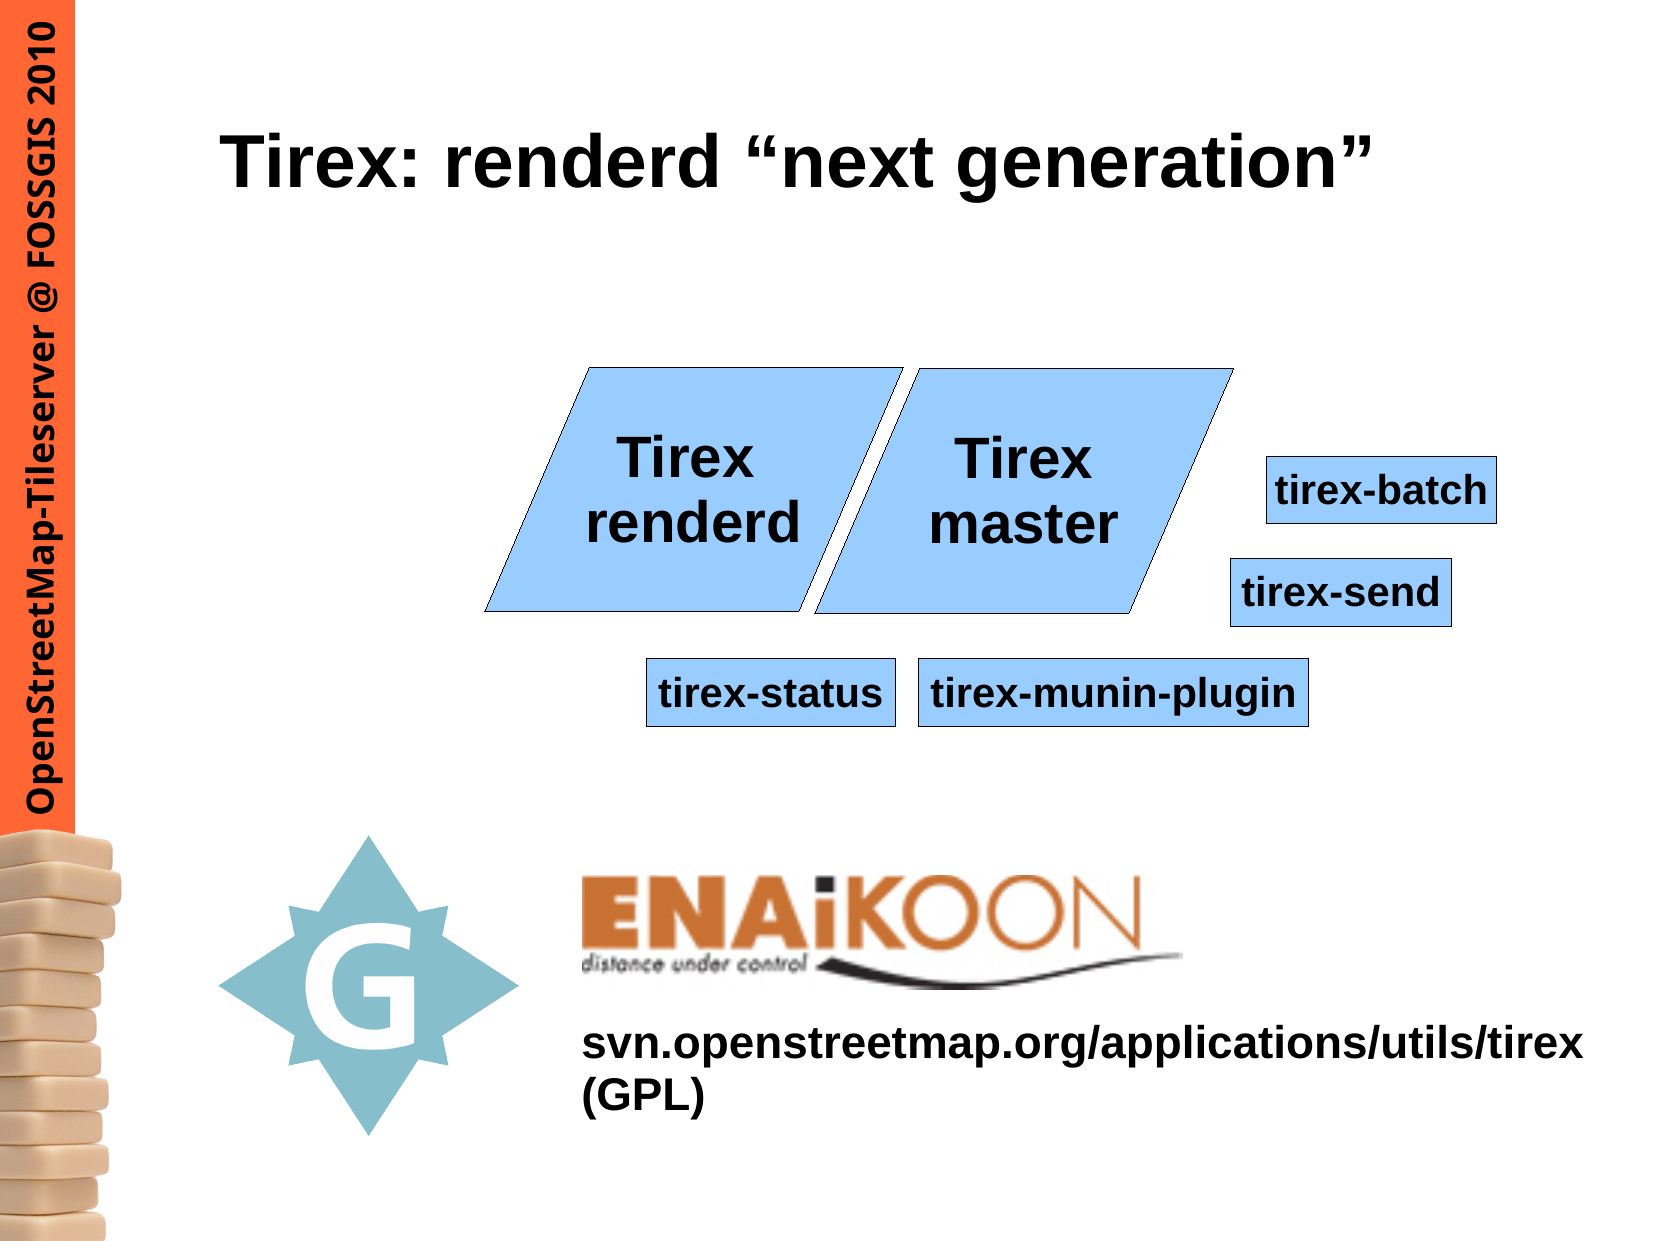

Tirex: renderd “next generation”
Tirex
renderd
Tirex
master
tirex-batch
tirex-send
tirex-status
tirex-munin-plugin
svn.openstreetmap.org/applications/utils/tirex
(GPL)